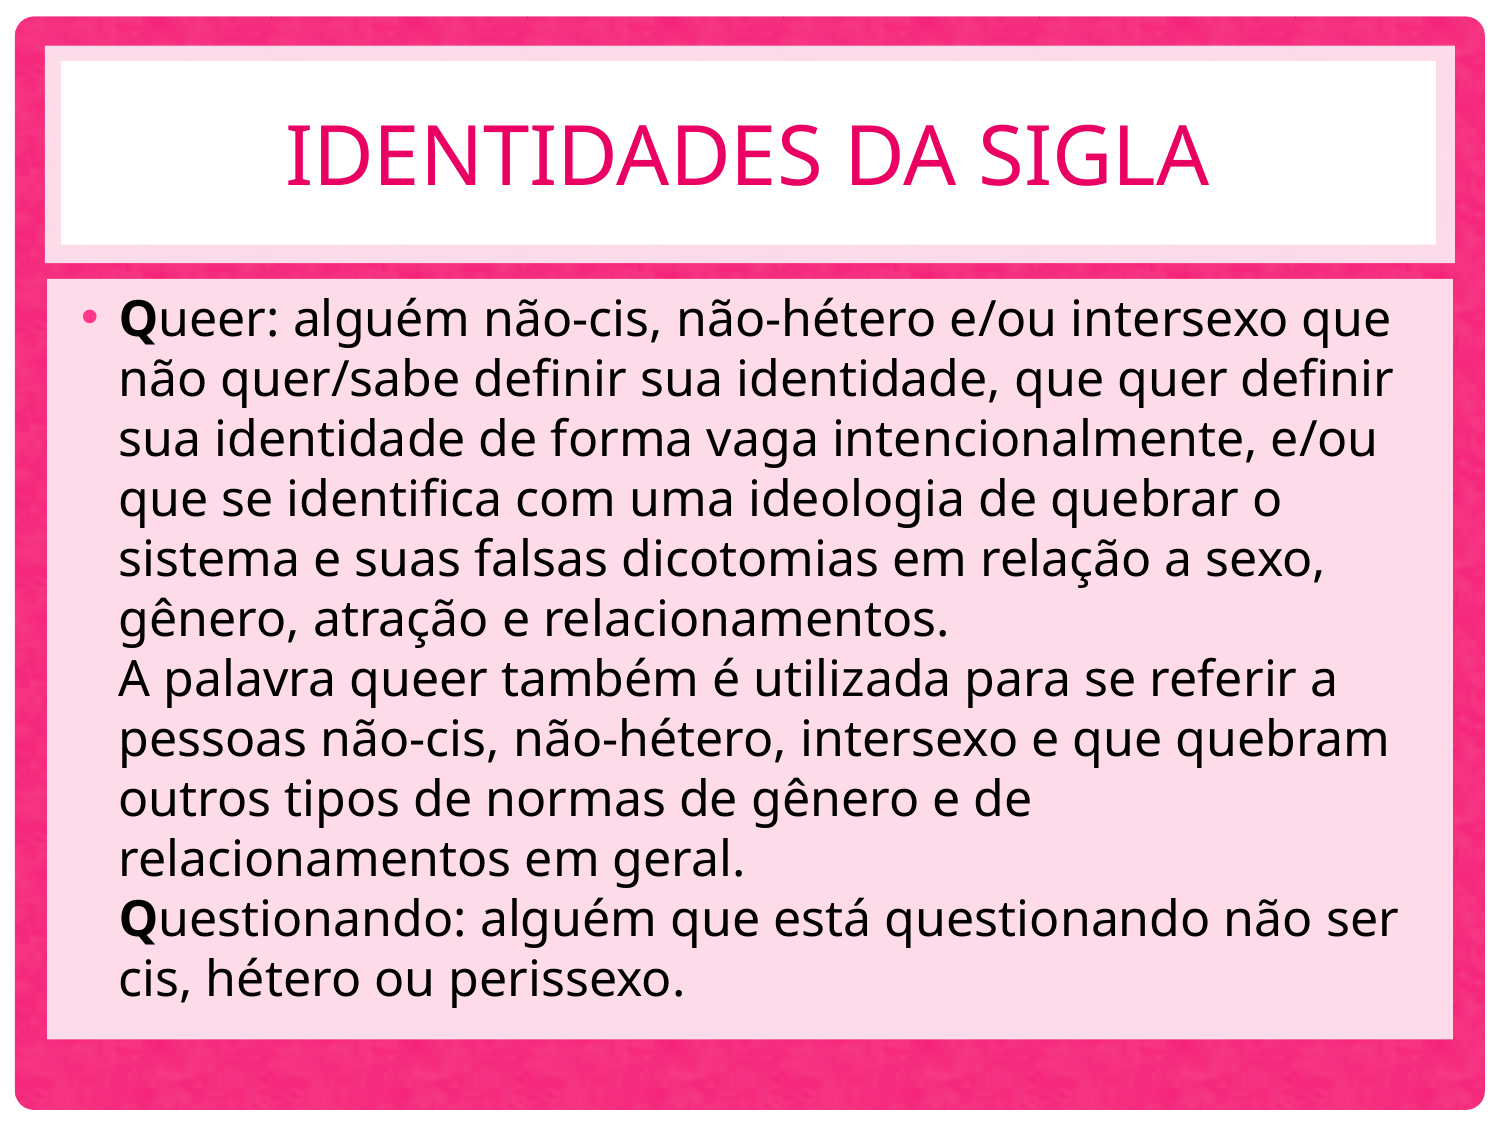

# Identidades da sigla
Queer: alguém não-cis, não-hétero e/ou intersexo que não quer/sabe definir sua identidade, que quer definir sua identidade de forma vaga intencionalmente, e/ou que se identifica com uma ideologia de quebrar o sistema e suas falsas dicotomias em relação a sexo, gênero, atração e relacionamentos.
A palavra queer também é utilizada para se referir a pessoas não-cis, não-hétero, intersexo e que quebram outros tipos de normas de gênero e de relacionamentos em geral.
Questionando: alguém que está questionando não ser cis, hétero ou perissexo.